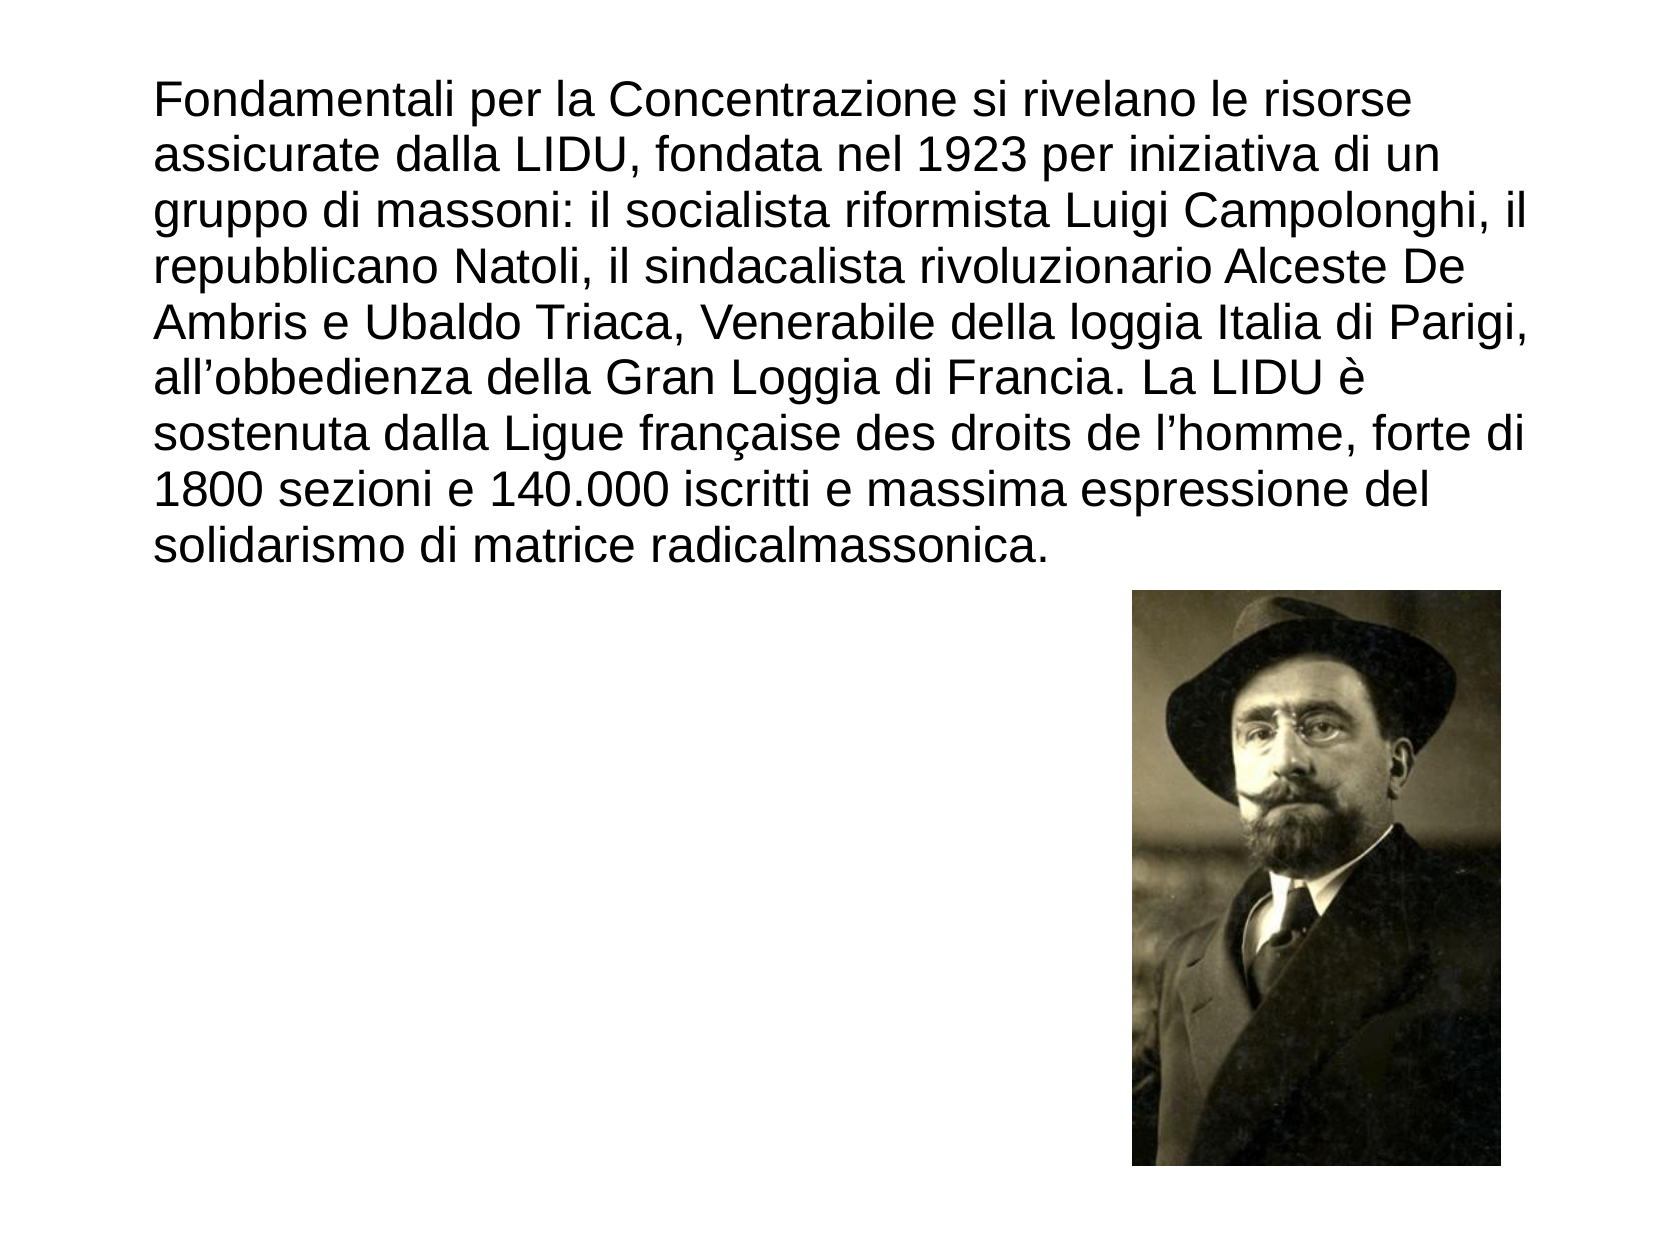

# Fondamentali per la Concentrazione si rivelano le risorse assicurate dalla LIDU, fondata nel 1923 per iniziativa di un gruppo di massoni: il socialista riformista Luigi Campolonghi, il repubblicano Natoli, il sindacalista rivoluzionario Alceste De Ambris e Ubaldo Triaca, Venerabile della loggia Italia di Parigi, all’obbedienza della Gran Loggia di Francia. La LIDU è sostenuta dalla Ligue française des droits de l’homme, forte di 1800 sezioni e 140.000 iscritti e massima espressione del solidarismo di matrice radicalmassonica.